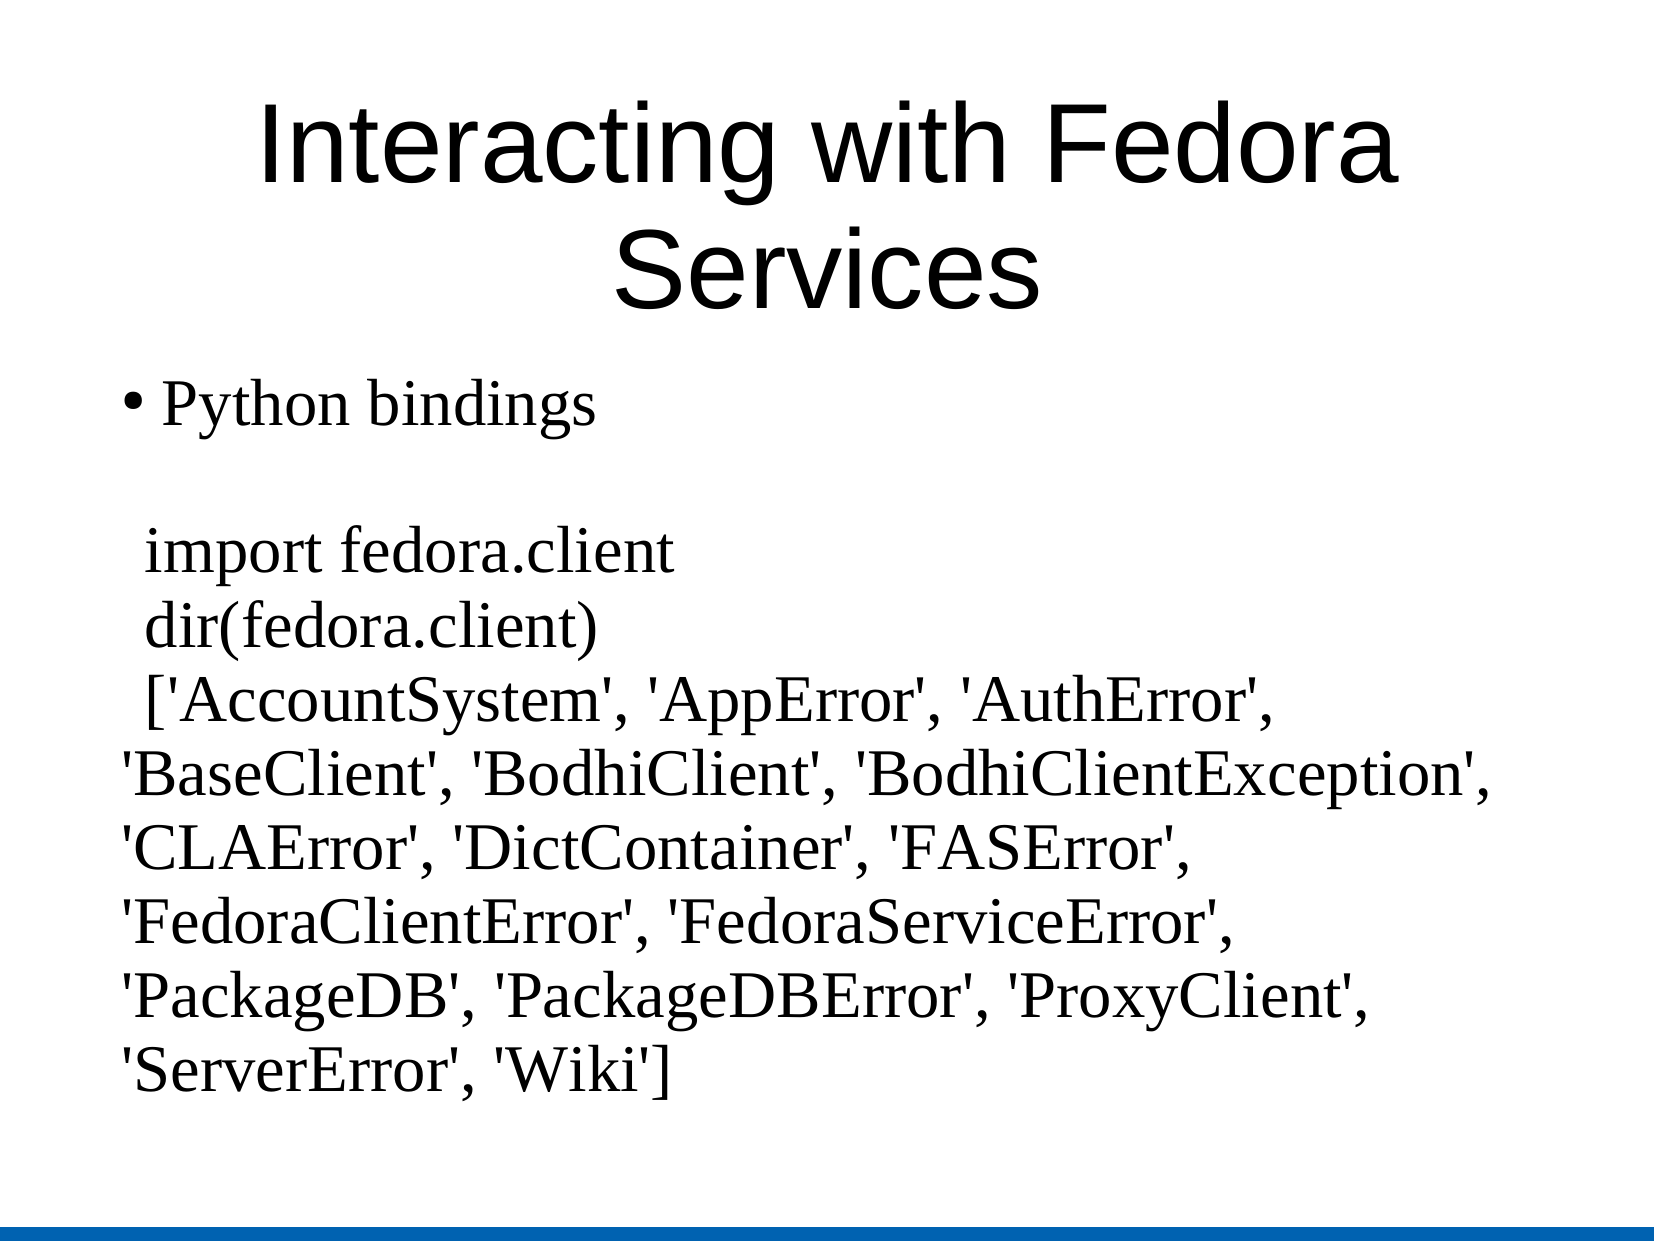

# Interacting with Fedora Services
 Python bindings
import fedora.client
dir(fedora.client)
['AccountSystem', 'AppError', 'AuthError', 'BaseClient', 'BodhiClient', 'BodhiClientException', 'CLAError', 'DictContainer', 'FASError', 'FedoraClientError', 'FedoraServiceError', 'PackageDB', 'PackageDBError', 'ProxyClient', 'ServerError', 'Wiki']